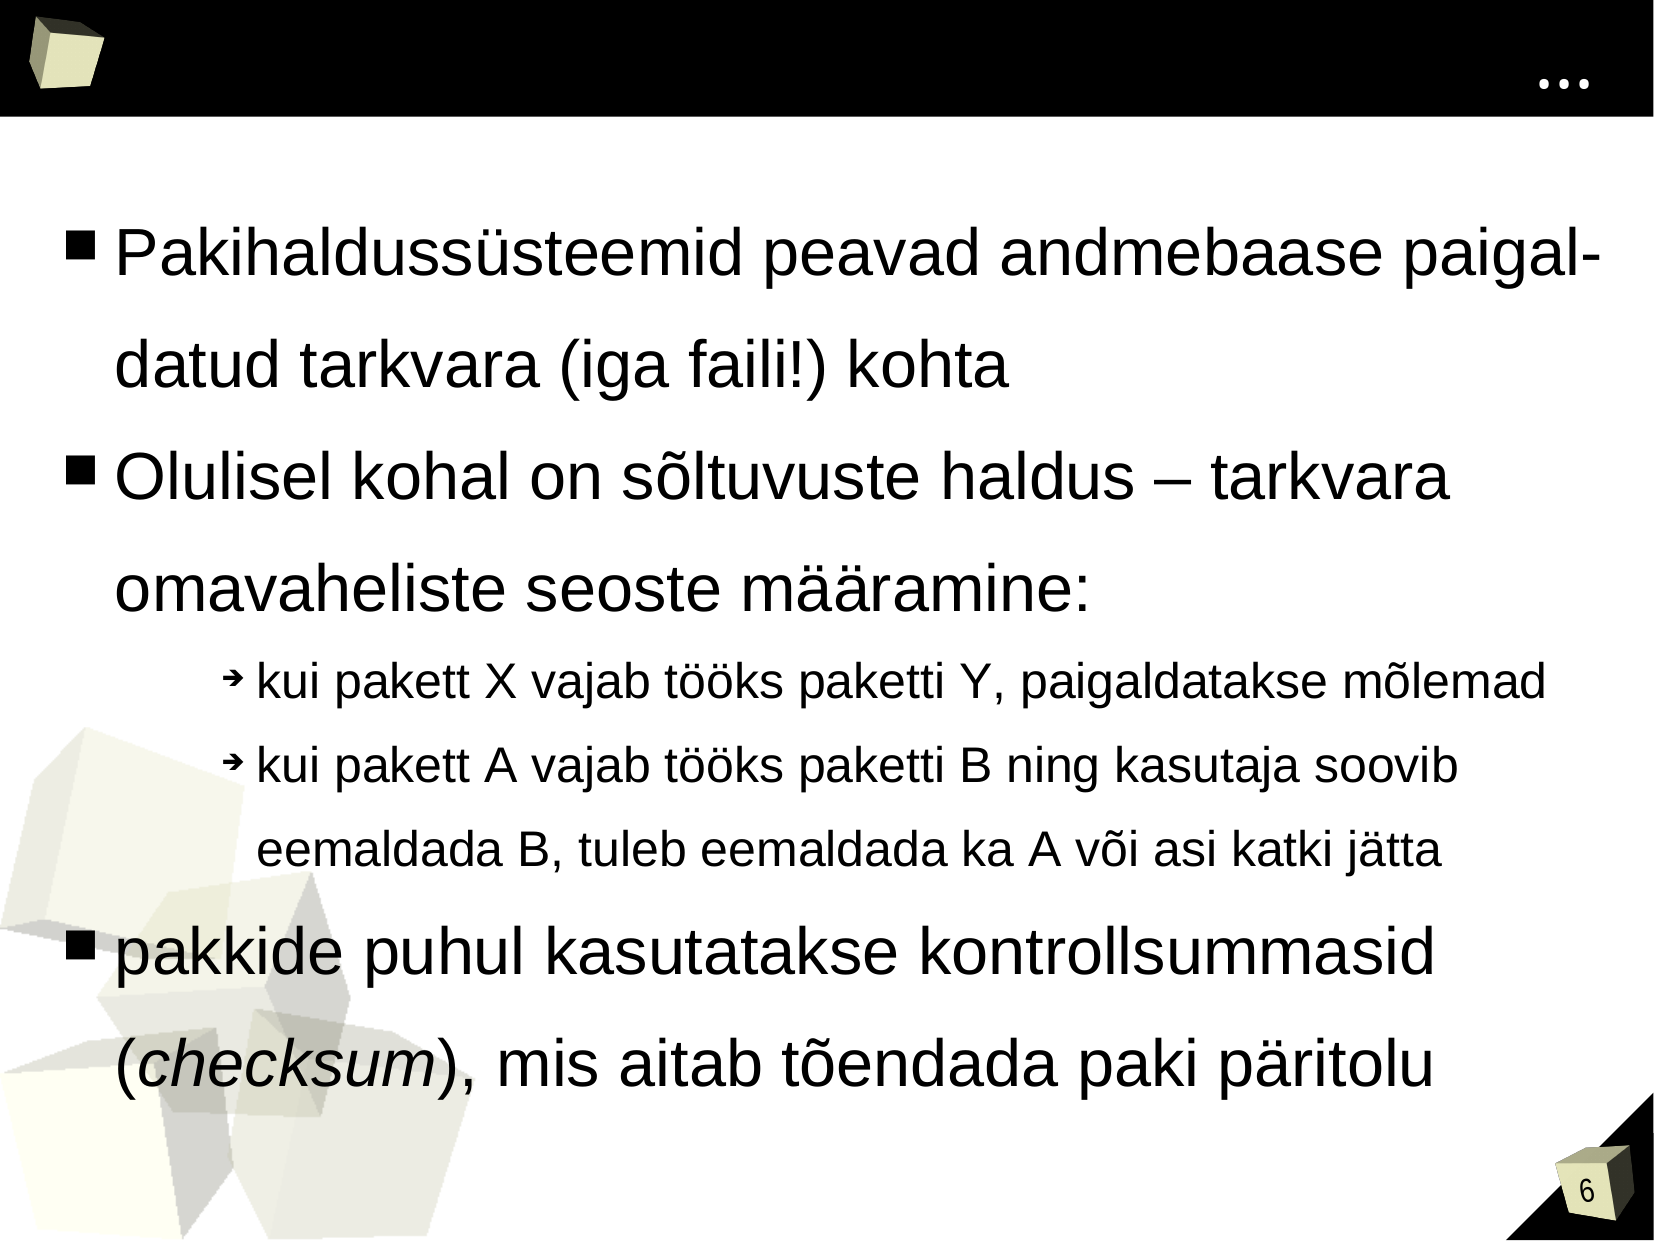

# ...
Pakihaldussüsteemid peavad andmebaase paigal-datud tarkvara (iga faili!) kohta
Olulisel kohal on sõltuvuste haldus – tarkvara omavaheliste seoste määramine:
kui pakett X vajab tööks paketti Y, paigaldatakse mõlemad
kui pakett A vajab tööks paketti B ning kasutaja soovib eemaldada B, tuleb eemaldada ka A või asi katki jätta
pakkide puhul kasutatakse kontrollsummasid (checksum), mis aitab tõendada paki päritolu